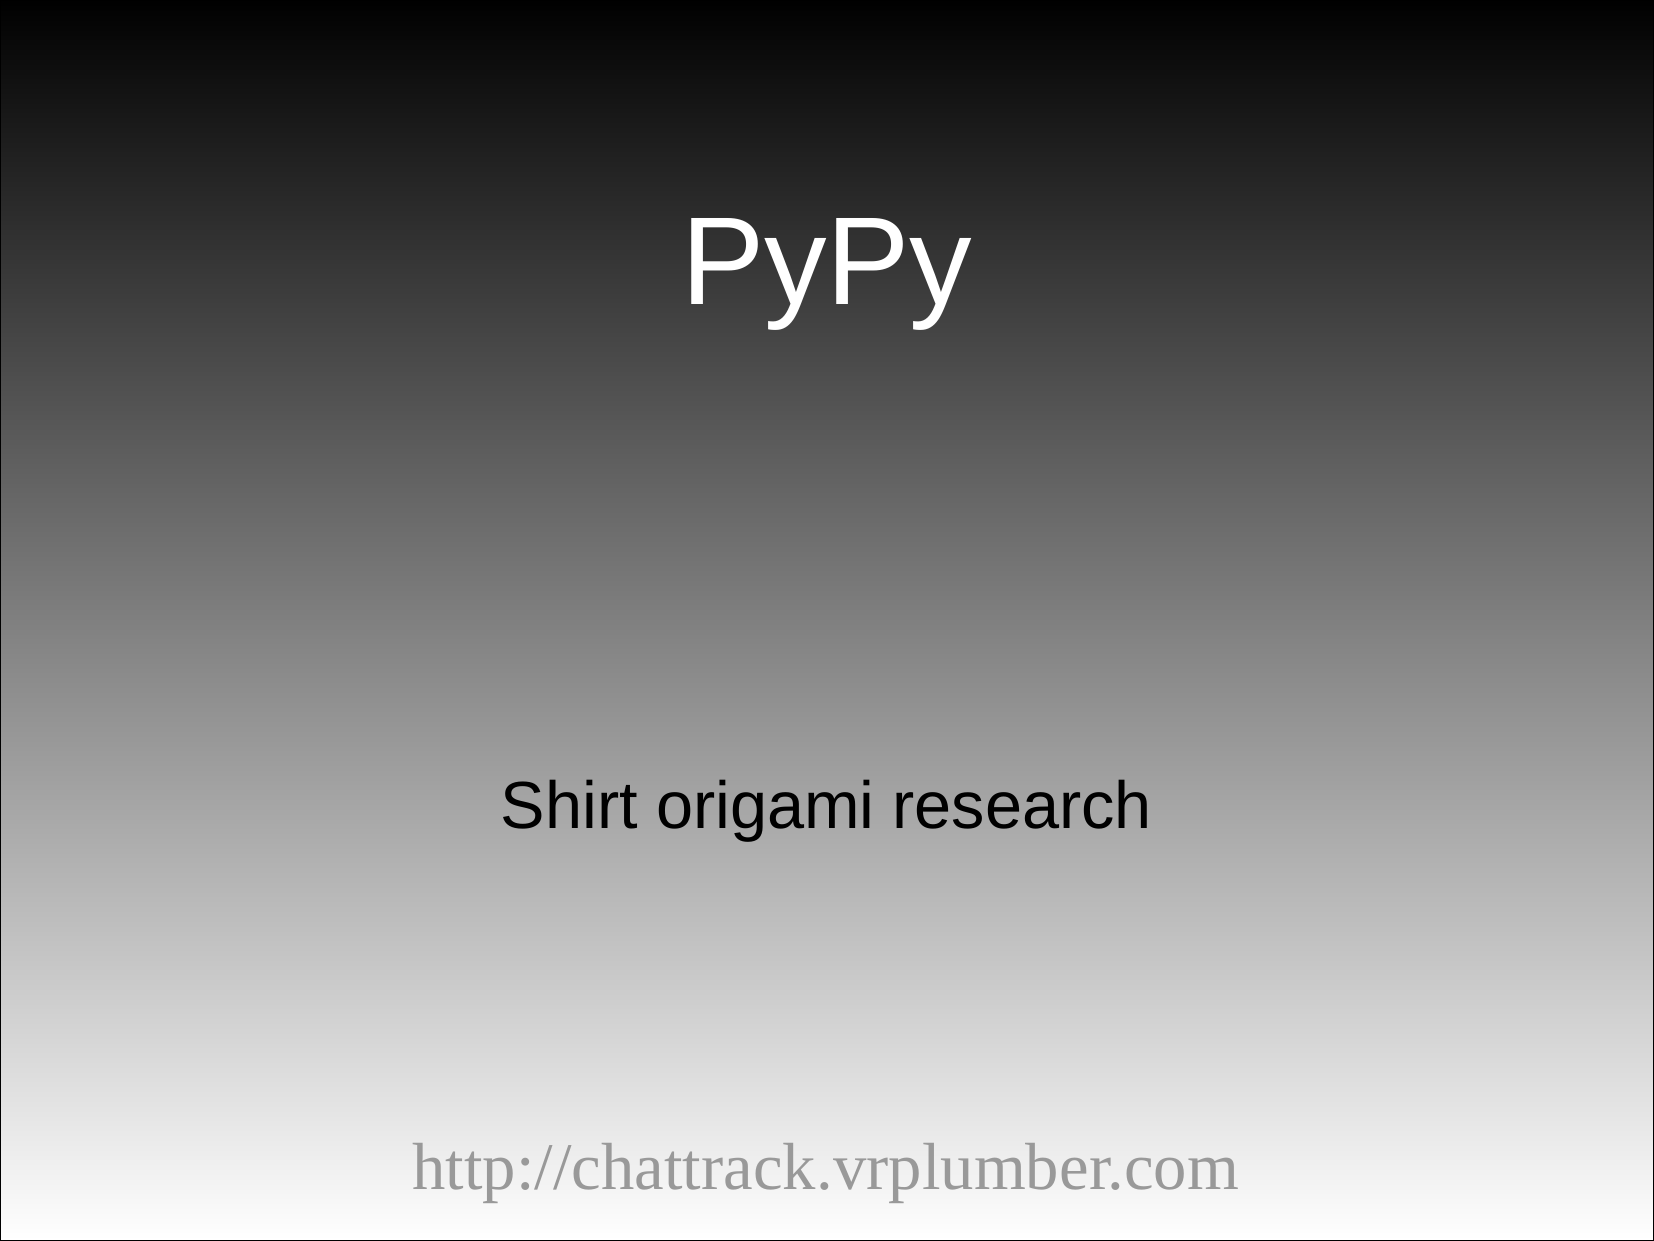

# PyPy
Shirt origami research
http://chattrack.vrplumber.com
44